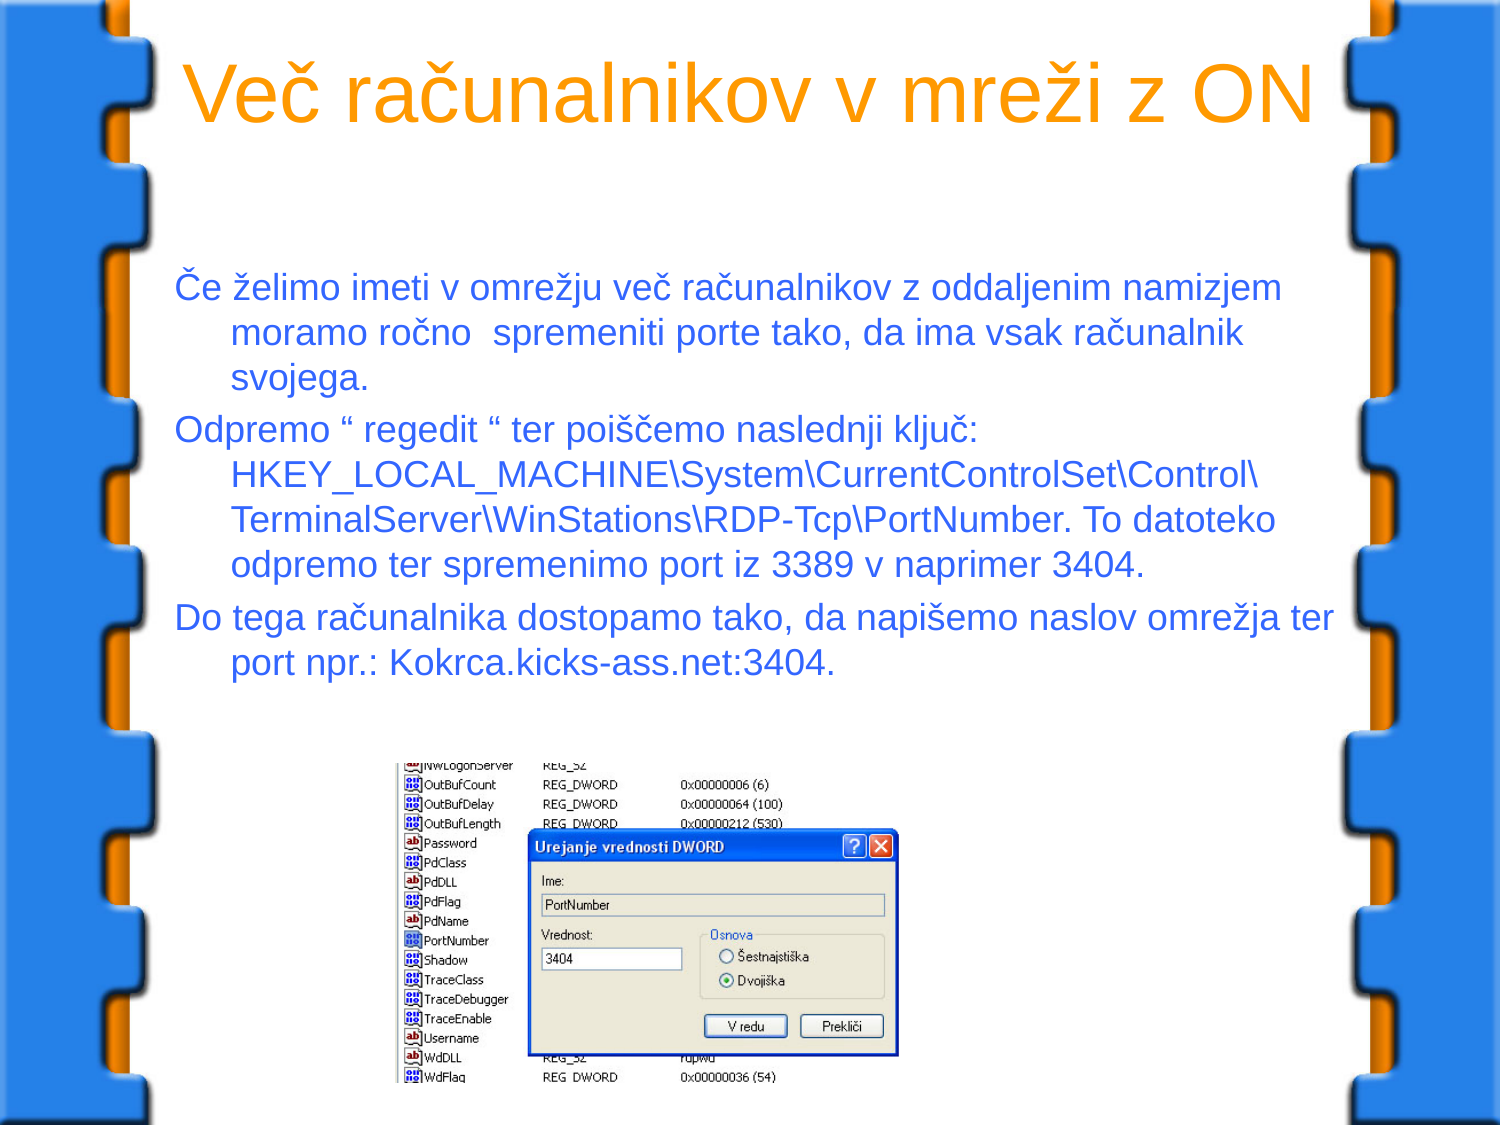

# Več računalnikov v mreži z ON
Če želimo imeti v omrežju več računalnikov z oddaljenim namizjem moramo ročno spremeniti porte tako, da ima vsak računalnik svojega.
Odpremo “ regedit “ ter poiščemo naslednji ključ: HKEY_LOCAL_MACHINE\System\CurrentControlSet\Control\TerminalServer\WinStations\RDP-Tcp\PortNumber. To datoteko odpremo ter spremenimo port iz 3389 v naprimer 3404.
Do tega računalnika dostopamo tako, da napišemo naslov omrežja ter port npr.: Kokrca.kicks-ass.net:3404.